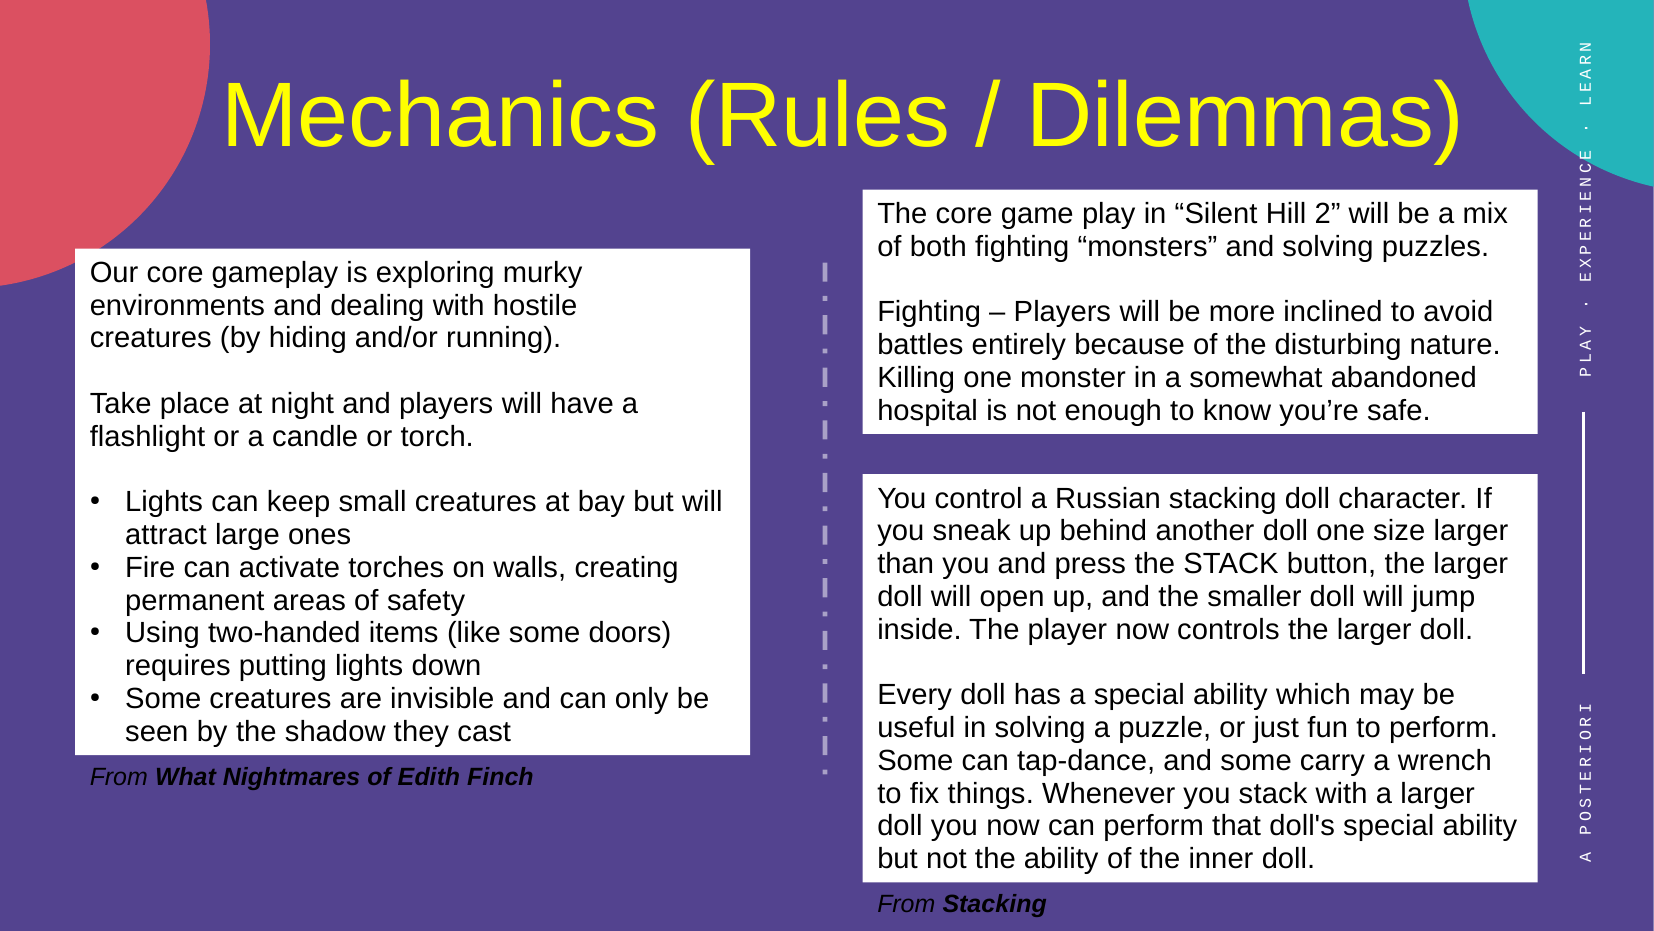

# Mechanics (Rules / Dilemmas)
The core game play in “Silent Hill 2” will be a mix of both fighting “monsters” and solving puzzles.
Fighting – Players will be more inclined to avoid battles entirely because of the disturbing nature. Killing one monster in a somewhat abandoned hospital is not enough to know you’re safe.
Our core gameplay is exploring murky environments and dealing with hostile
creatures (by hiding and/or running).
Take place at night and players will have a flashlight or a candle or torch.
Lights can keep small creatures at bay but will attract large ones
Fire can activate torches on walls, creating permanent areas of safety
Using two-handed items (like some doors) requires putting lights down
Some creatures are invisible and can only be seen by the shadow they cast
You control a Russian stacking doll character. If you sneak up behind another doll one size larger than you and press the STACK button, the larger doll will open up, and the smaller doll will jump inside. The player now controls the larger doll.
Every doll has a special ability which may be useful in solving a puzzle, or just fun to perform. Some can tap-dance, and some carry a wrench to fix things. Whenever you stack with a larger doll you now can perform that doll's special ability but not the ability of the inner doll.
From What Nightmares of Edith Finch
From Stacking